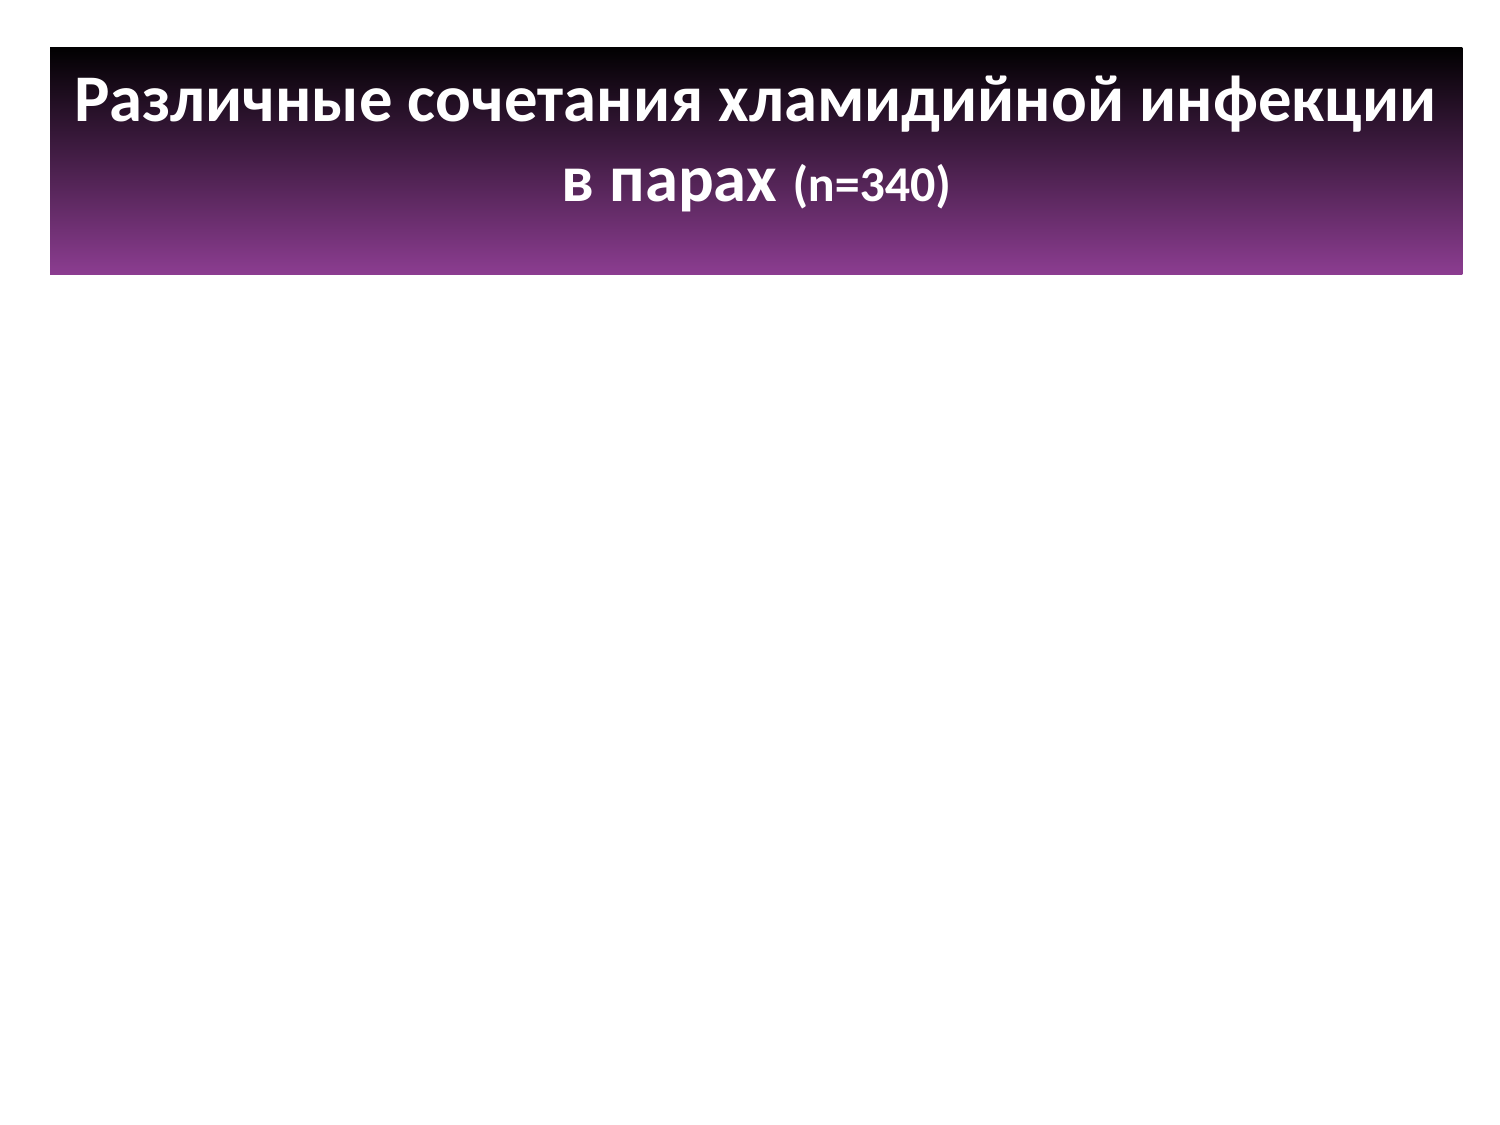

# Различные сочетания хламидийной инфекции в парах (n=340)